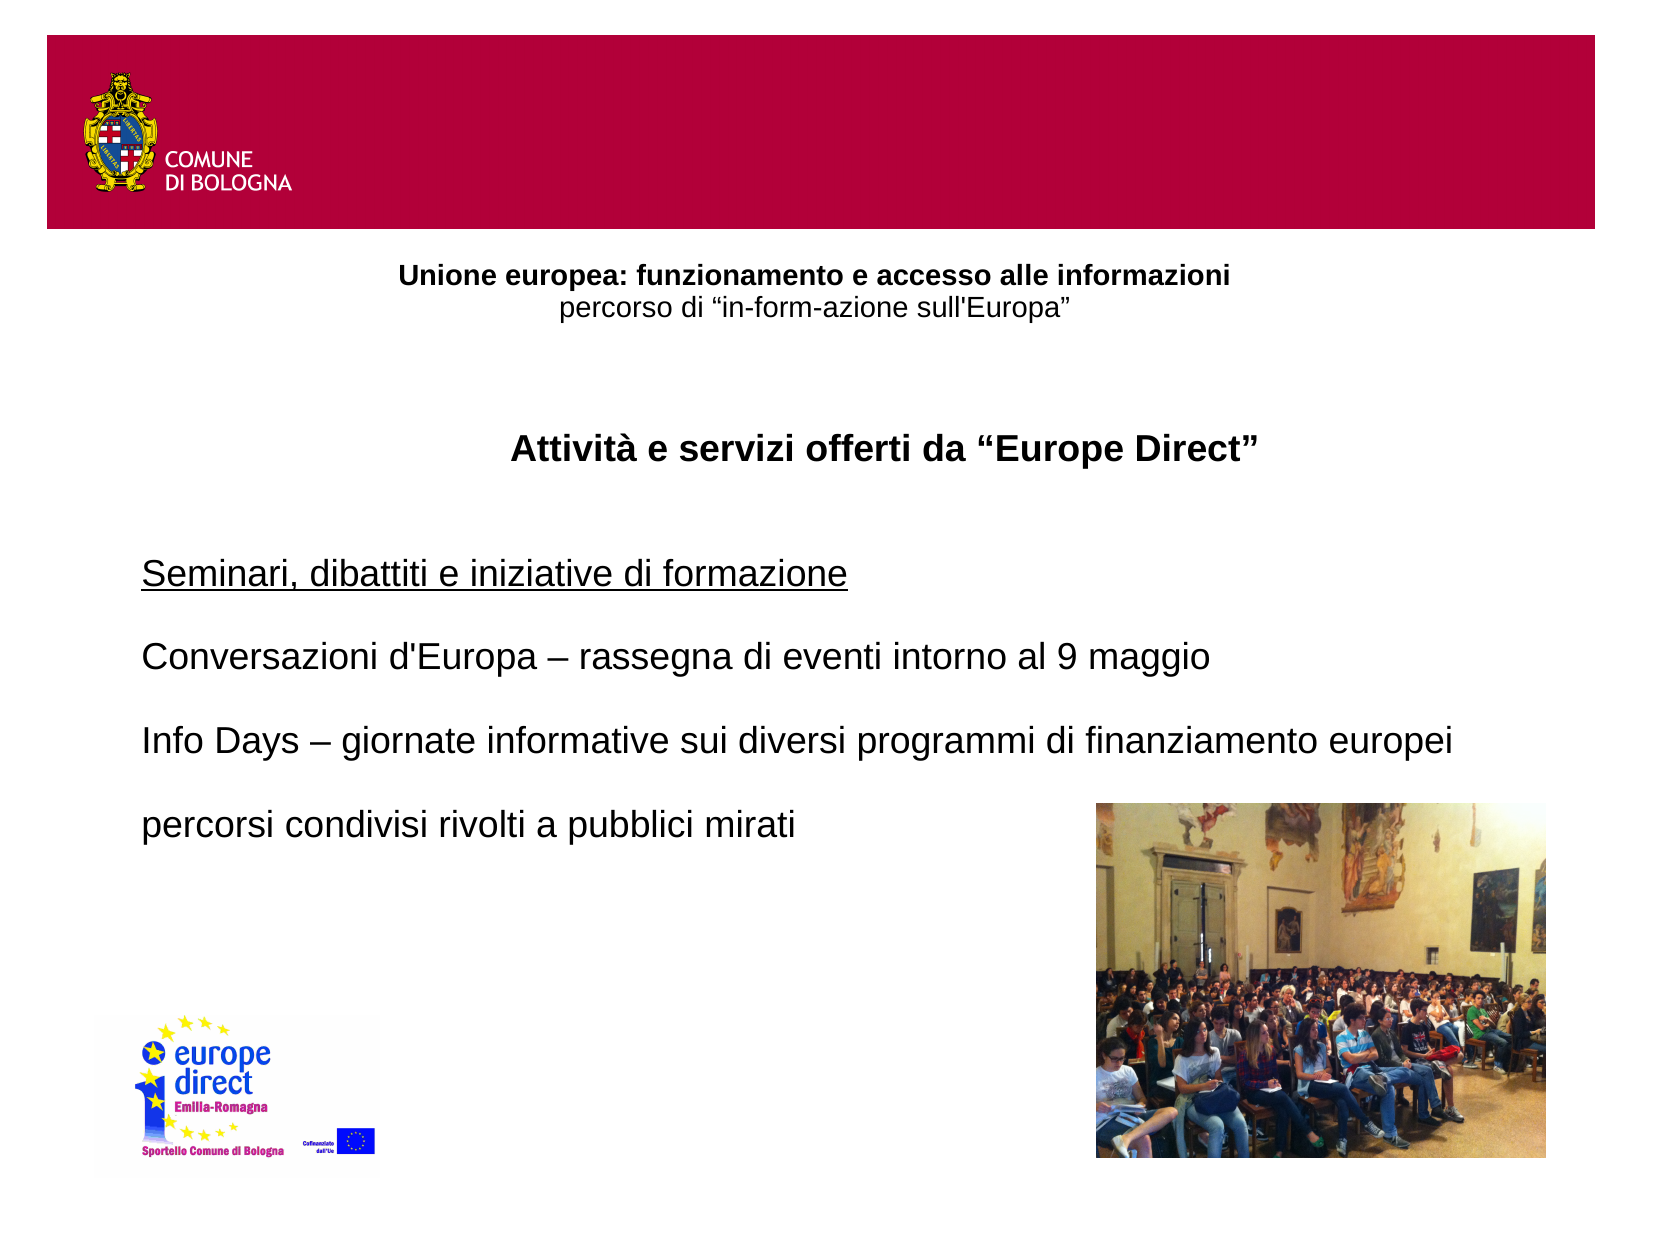

Unione europea: funzionamento e accesso alle informazioni
percorso di “in-form-azione sull'Europa”
# Attività e servizi offerti da “Europe Direct” Seminari, dibattiti e iniziative di formazione Conversazioni d'Europa – rassegna di eventi intorno al 9 maggio Info Days – giornate informative sui diversi programmi di finanziamento europei percorsi condivisi rivolti a pubblici mirati